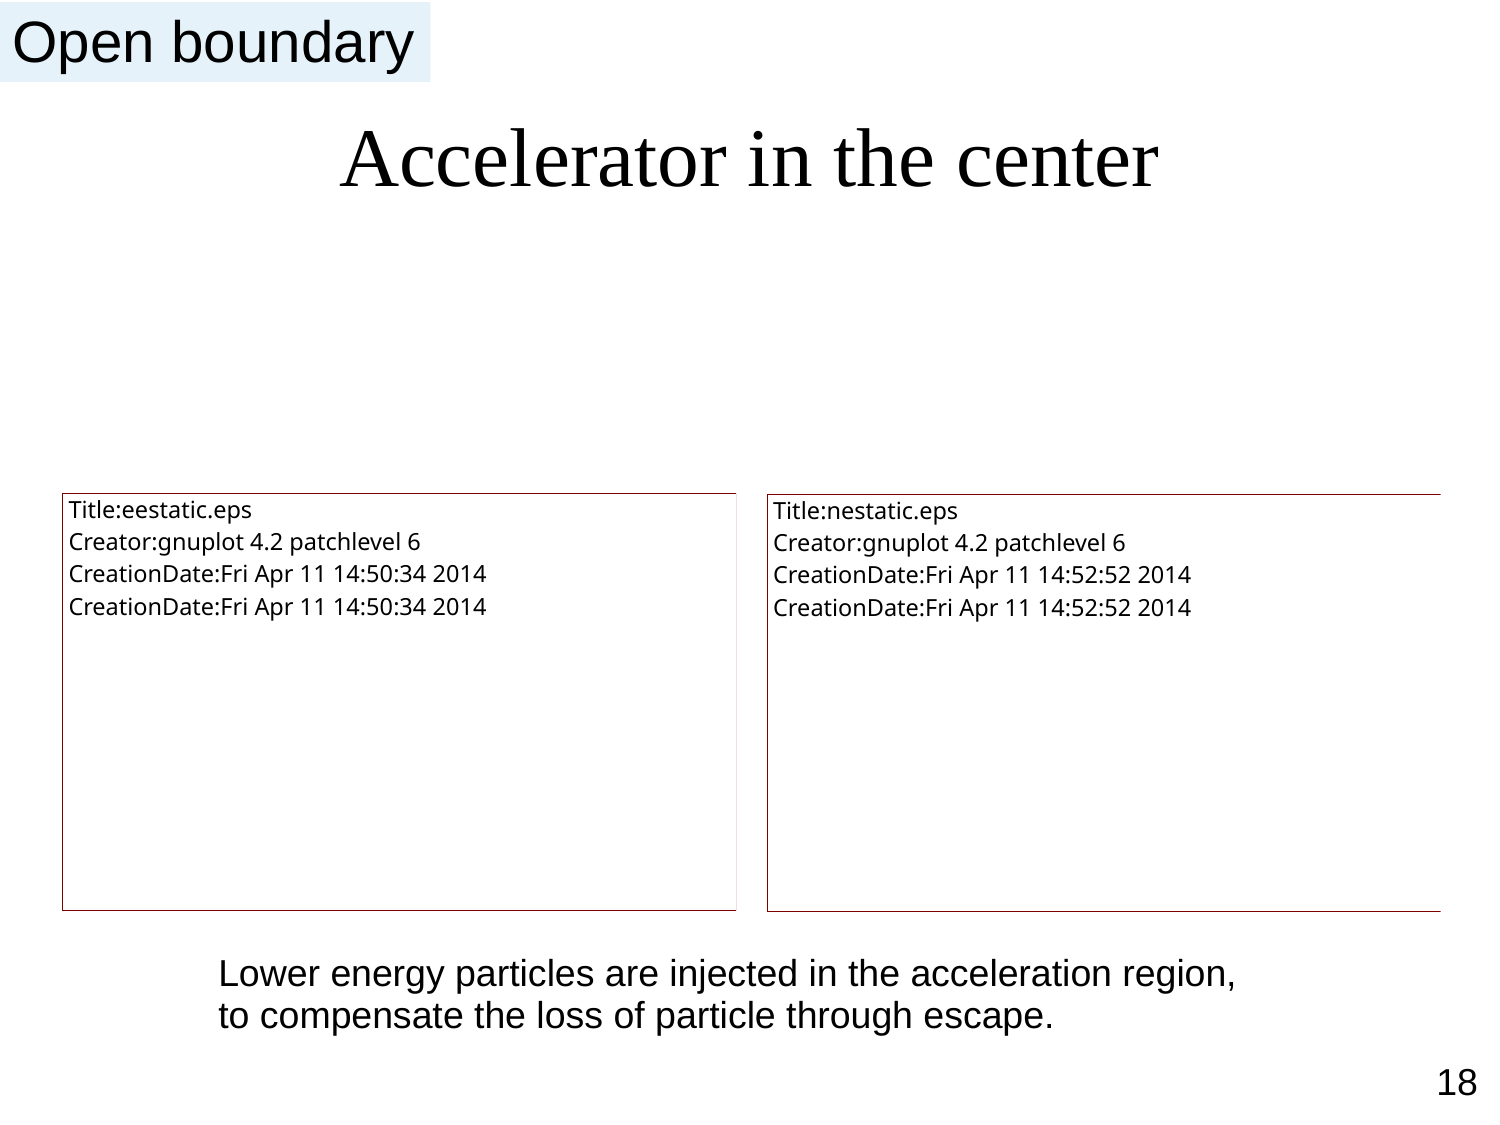

Open boundary
# Accelerator in the center
Lower energy particles are injected in the acceleration region,
to compensate the loss of particle through escape.